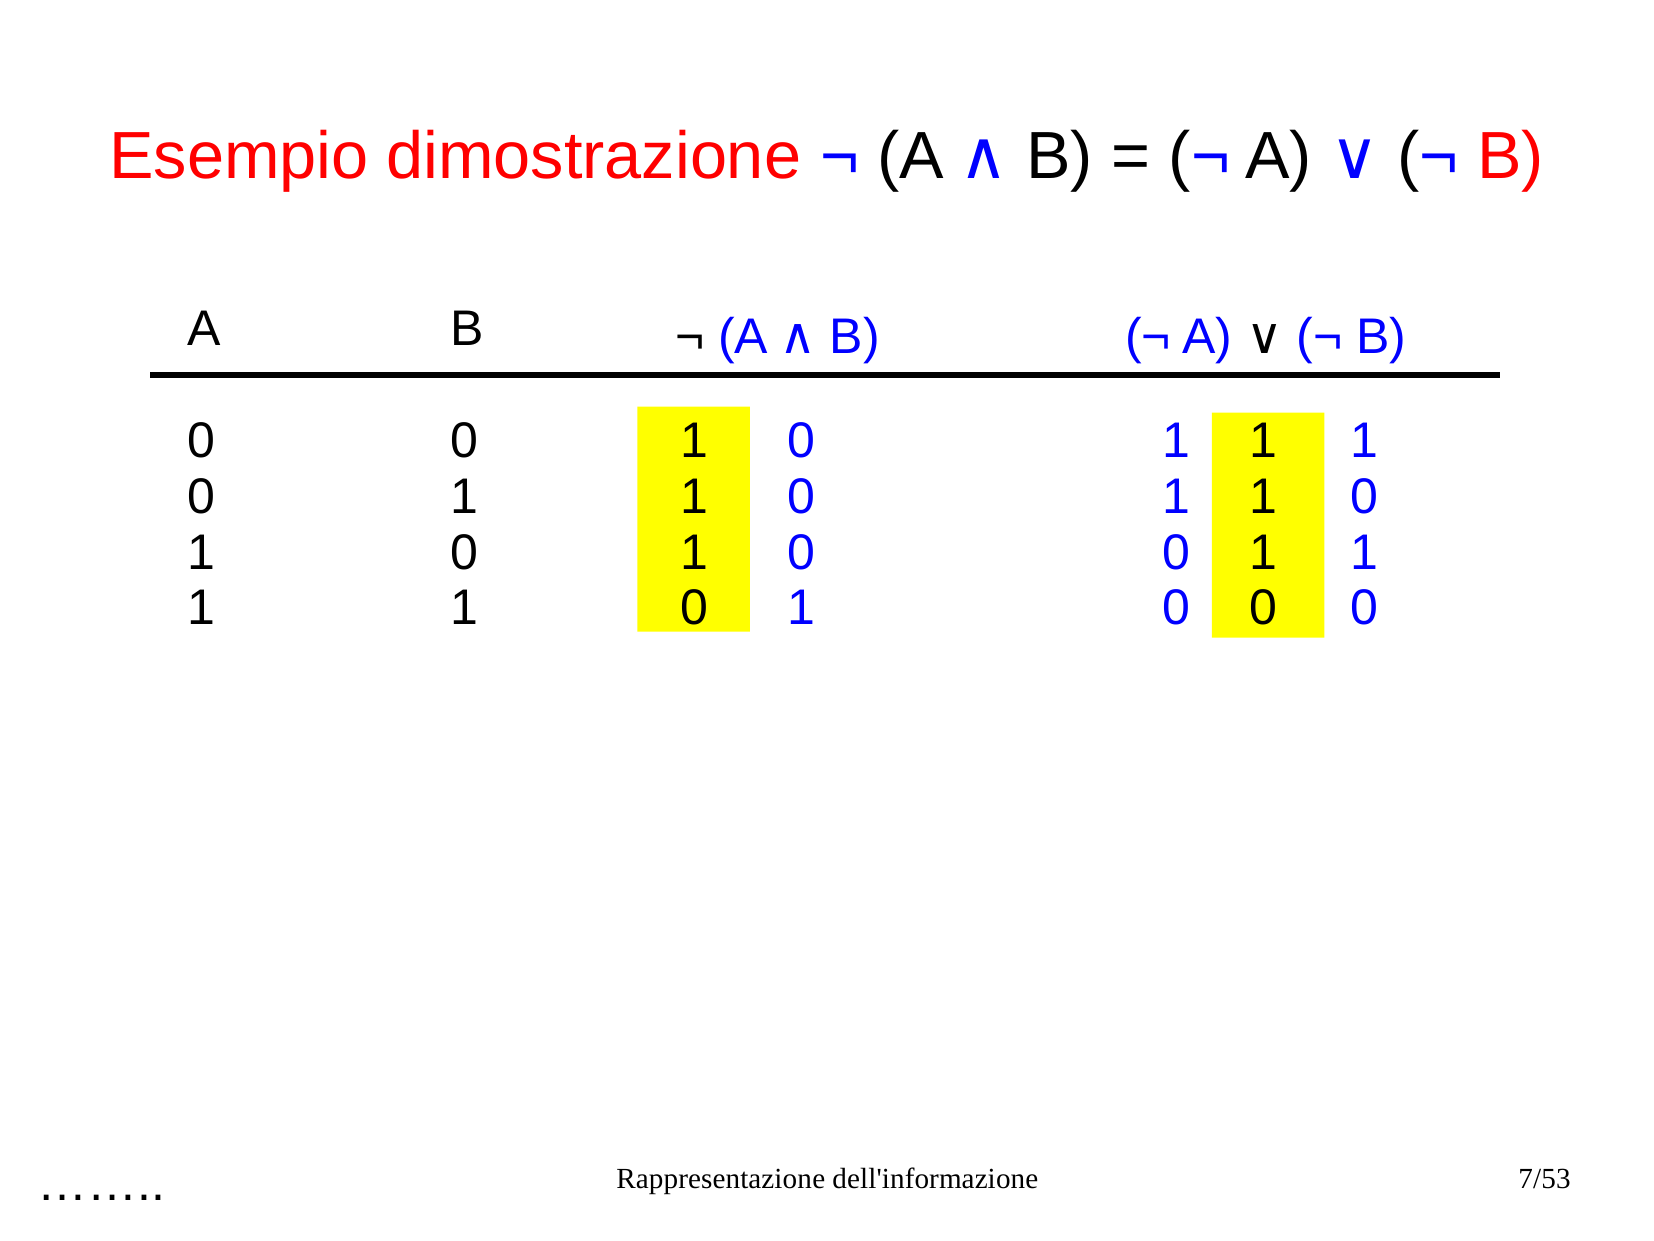

# Esempio dimostrazione ¬ (A ∧ B) = (¬ A) ∨ (¬ B)
A
B
¬ (A ∧ B)
(¬ A) ∨ (¬ B)
0
0
1
1
0
1
0
1
1110
0001
1100
1110
1010
……..
Rappresentazione dell'informazione
7